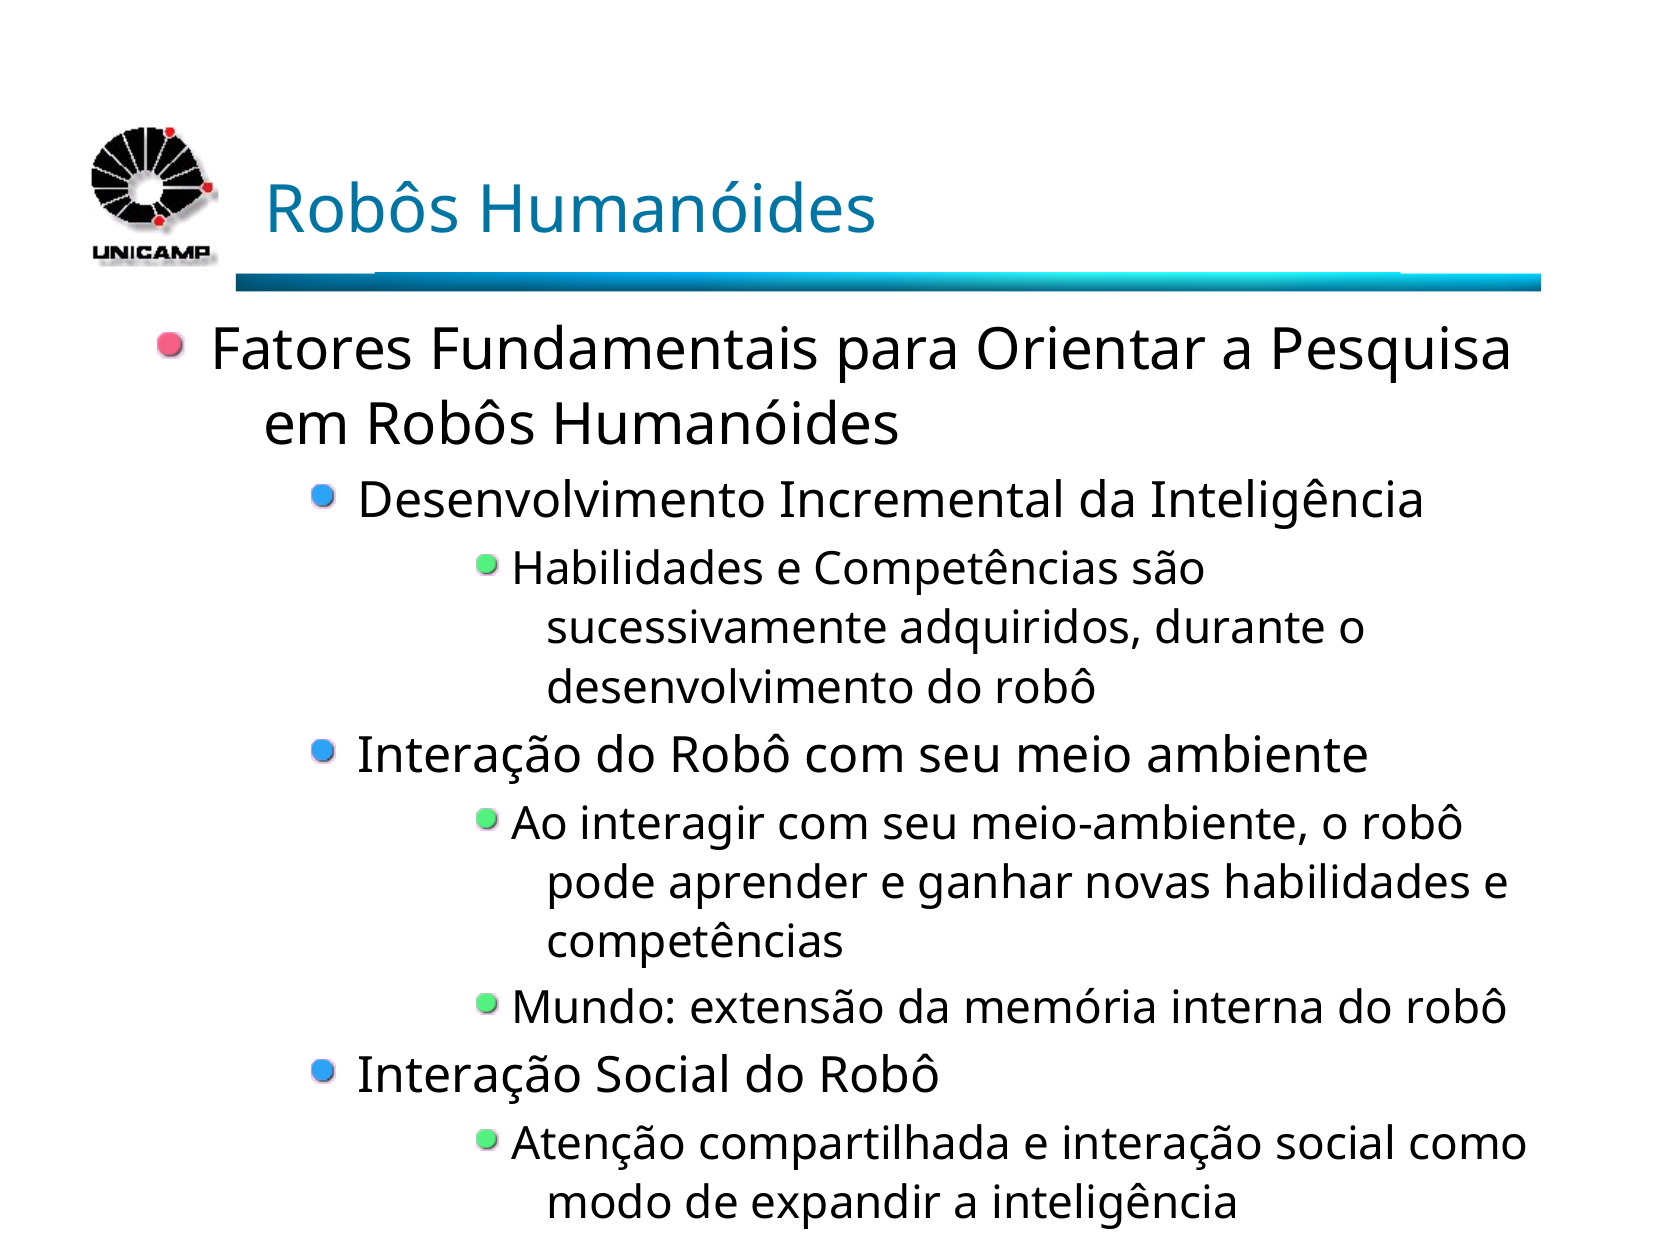

# Robôs Humanóides
Fatores Fundamentais para Orientar a Pesquisa em Robôs Humanóides
Desenvolvimento Incremental da Inteligência
Habilidades e Competências são sucessivamente adquiridos, durante o desenvolvimento do robô
Interação do Robô com seu meio ambiente
Ao interagir com seu meio-ambiente, o robô pode aprender e ganhar novas habilidades e competências
Mundo: extensão da memória interna do robô
Interação Social do Robô
Atenção compartilhada e interação social como modo de expandir a inteligência
Integração Multi-modal
Informações dos diferentes sentidos deve ser integrada